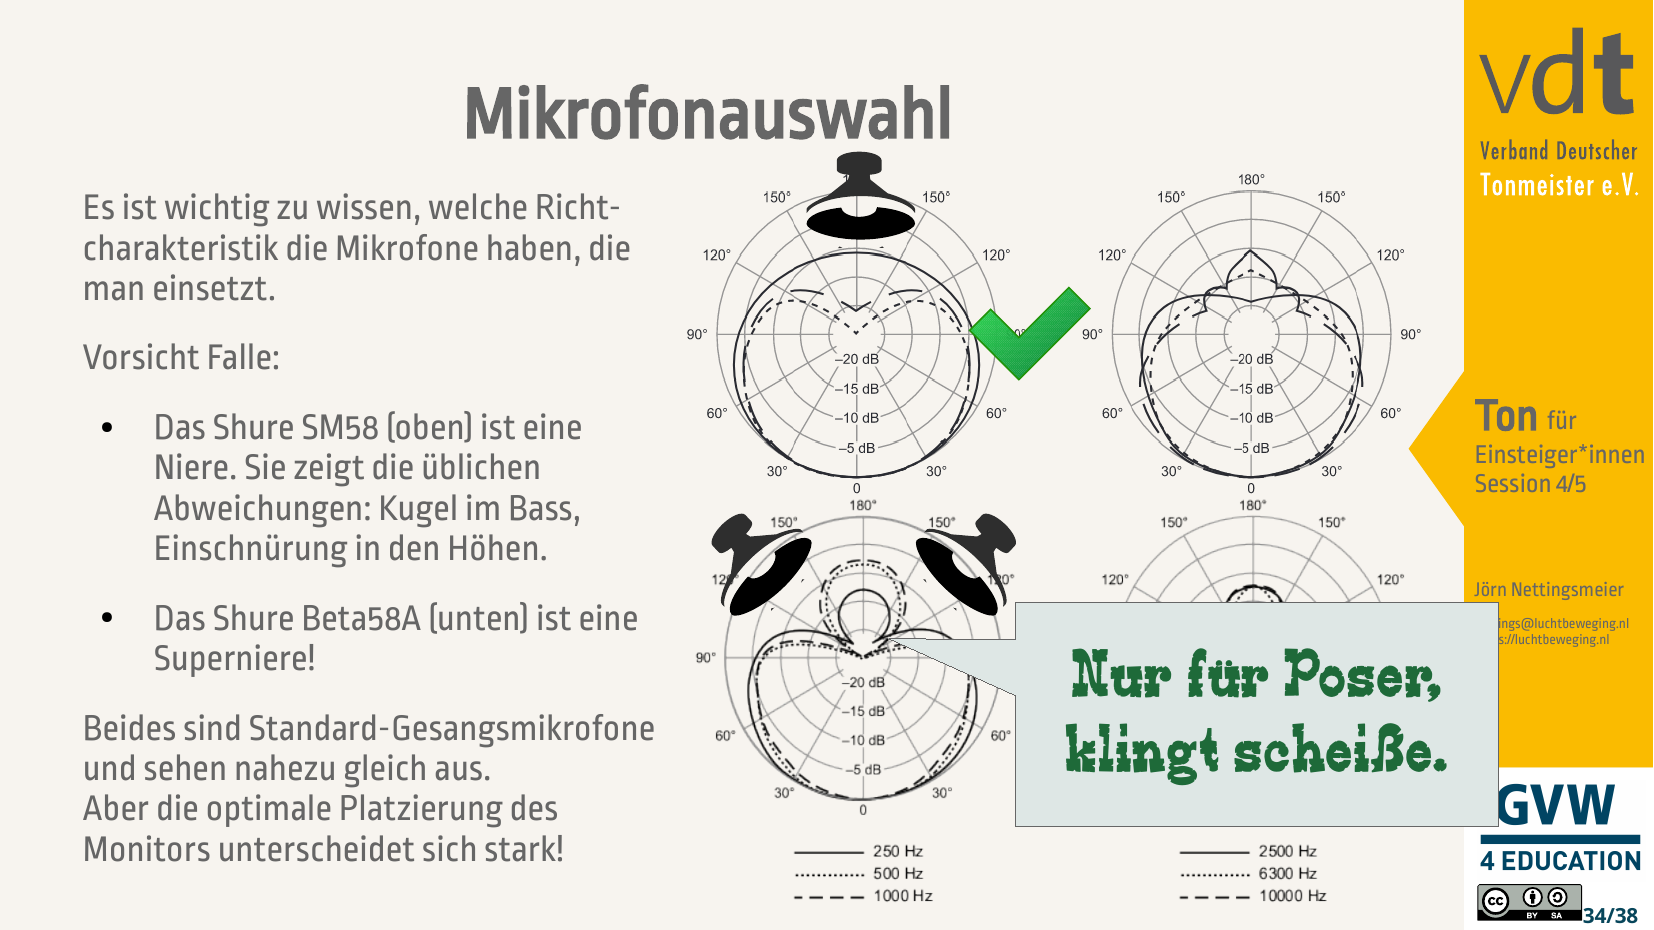

# Mikrofonauswahl
Es ist wichtig zu wissen, welche Richt-
charakteristik die Mikrofone haben, die man einsetzt.
Vorsicht Falle:
Das Shure SM58 (oben) ist eine Niere. Sie zeigt die üblichen Abweichungen: Kugel im Bass, Einschnürung in den Höhen.
Das Shure Beta58A (unten) ist eine Superniere!
Beides sind Standard-Gesangsmikrofone und sehen nahezu gleich aus.
Aber die optimale Platzierung des Monitors unterscheidet sich stark!
Nur für Poser,
klingt scheiße.